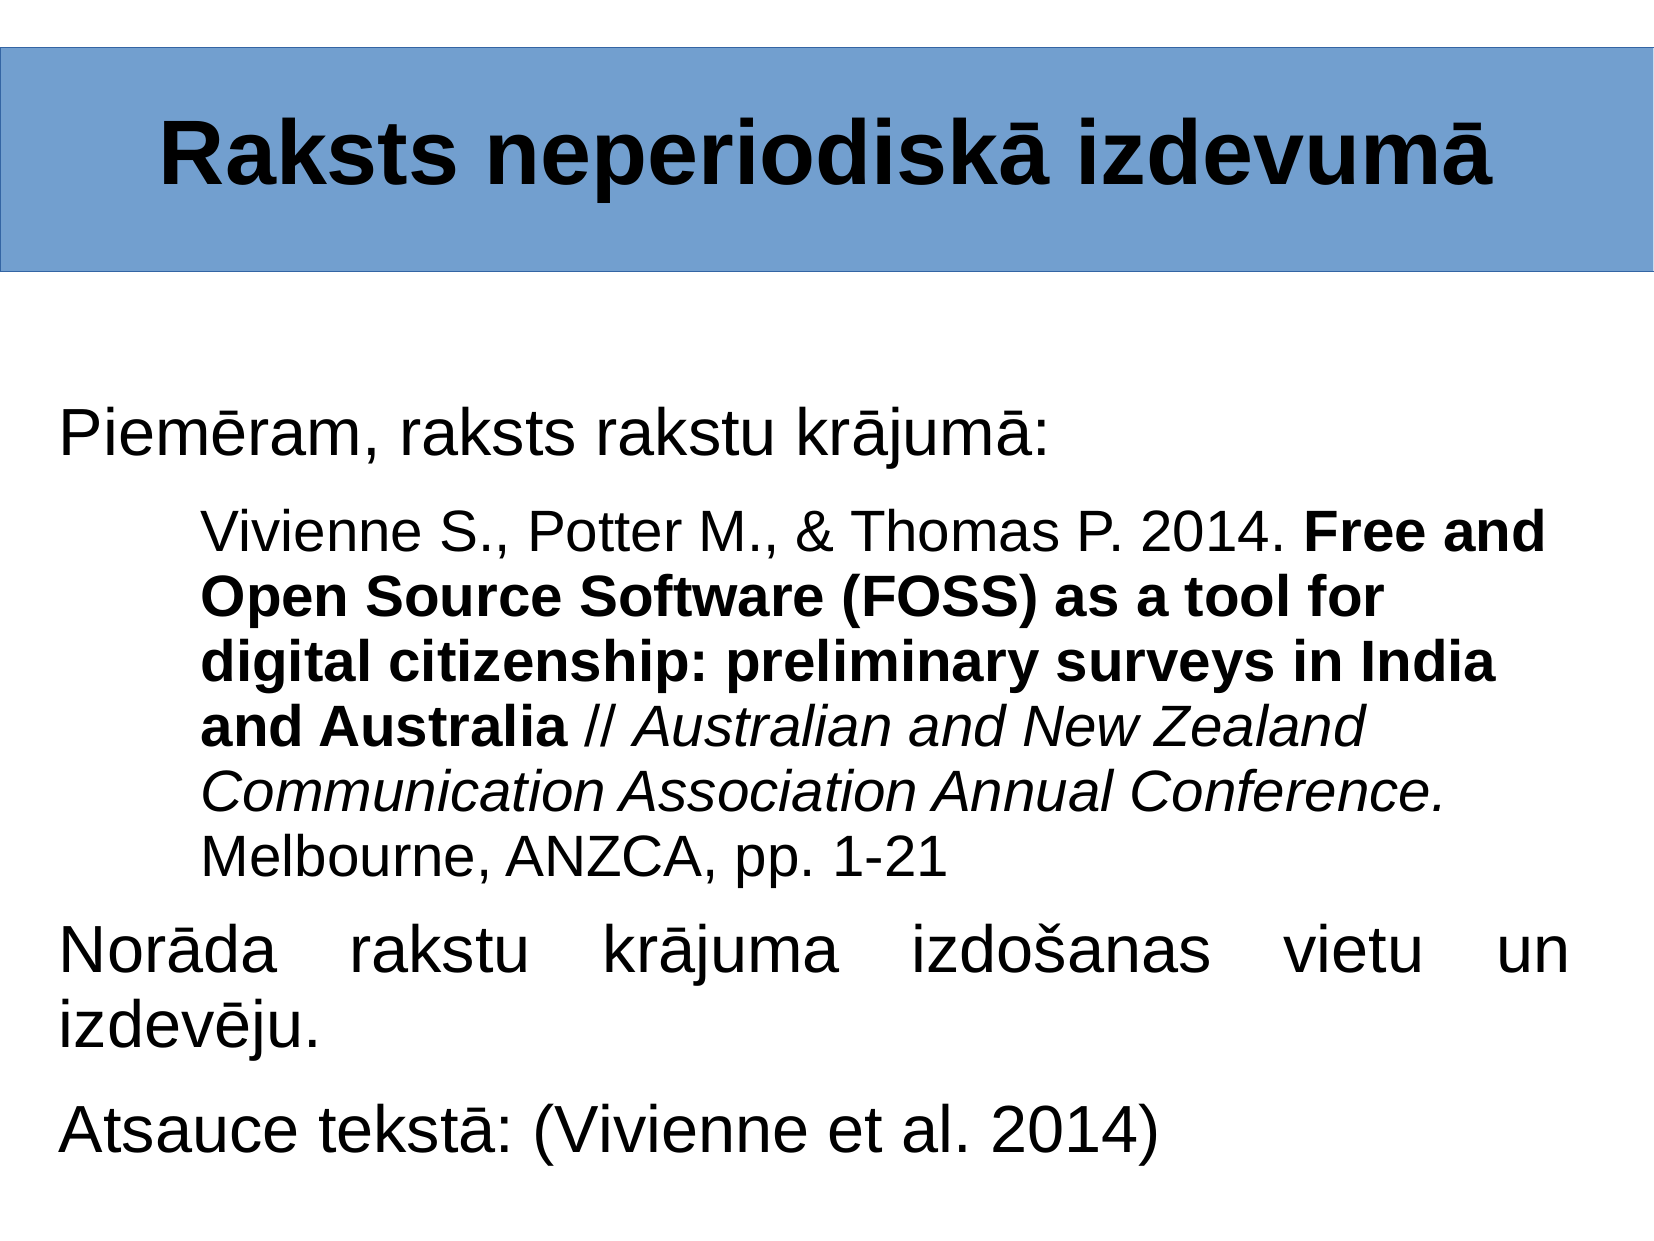

# Raksts neperiodiskā izdevumā
Piemēram, raksts rakstu krājumā:
Vivienne S., Potter M., & Thomas P. 2014. Free and Open Source Software (FOSS) as a tool for digital citizenship: preliminary surveys in India and Australia // Australian and New Zealand Communication Association Annual Conference. Melbourne, ANZCA, pp. 1-21
Norāda rakstu krājuma izdošanas vietu un izdevēju.
Atsauce tekstā: (Vivienne et al. 2014)